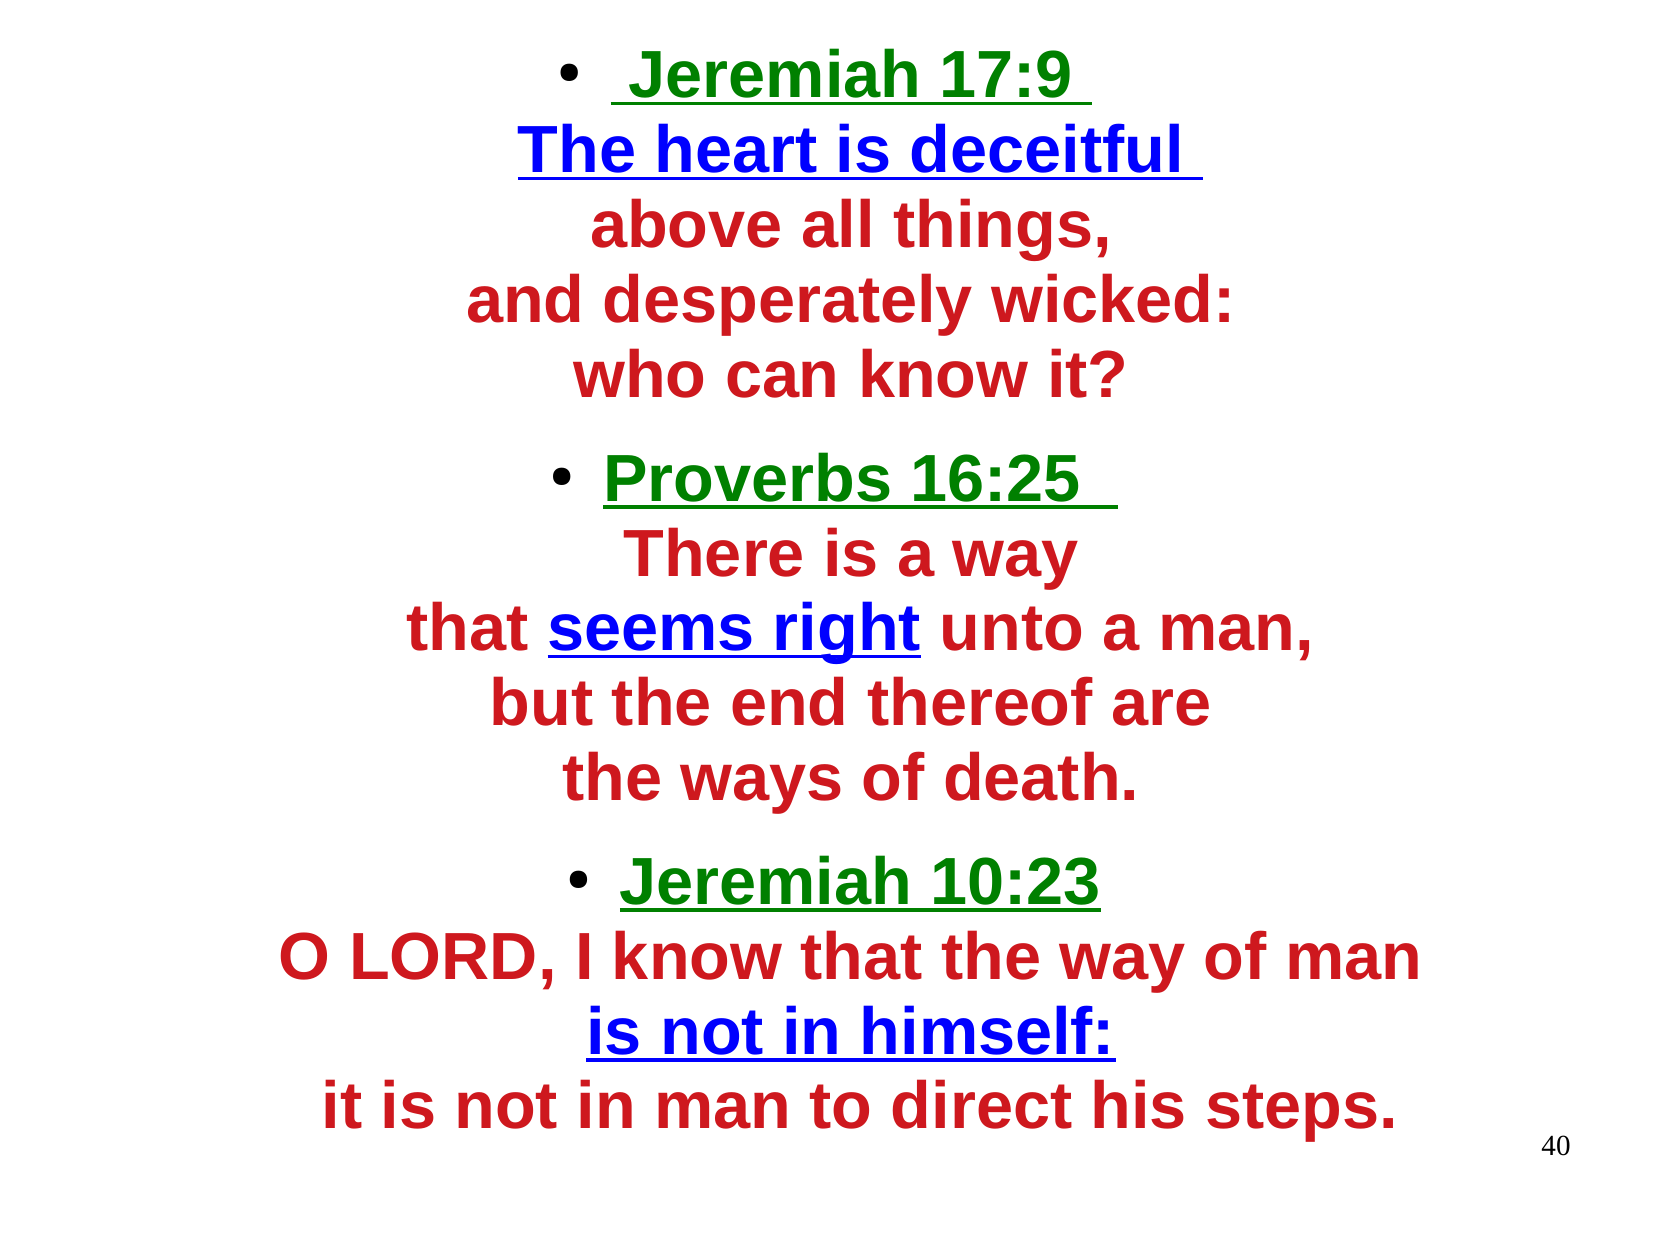

# Jeremiah 17:9  The heart is deceitful above all things, and desperately wicked: who can know it?
Proverbs 16:25
There is a way
that seems right unto a man,
but the end thereof are
the ways of death.
Jeremiah 10:23
O LORD, I know that the way of man
is not in himself:
it is not in man to direct his steps.
40